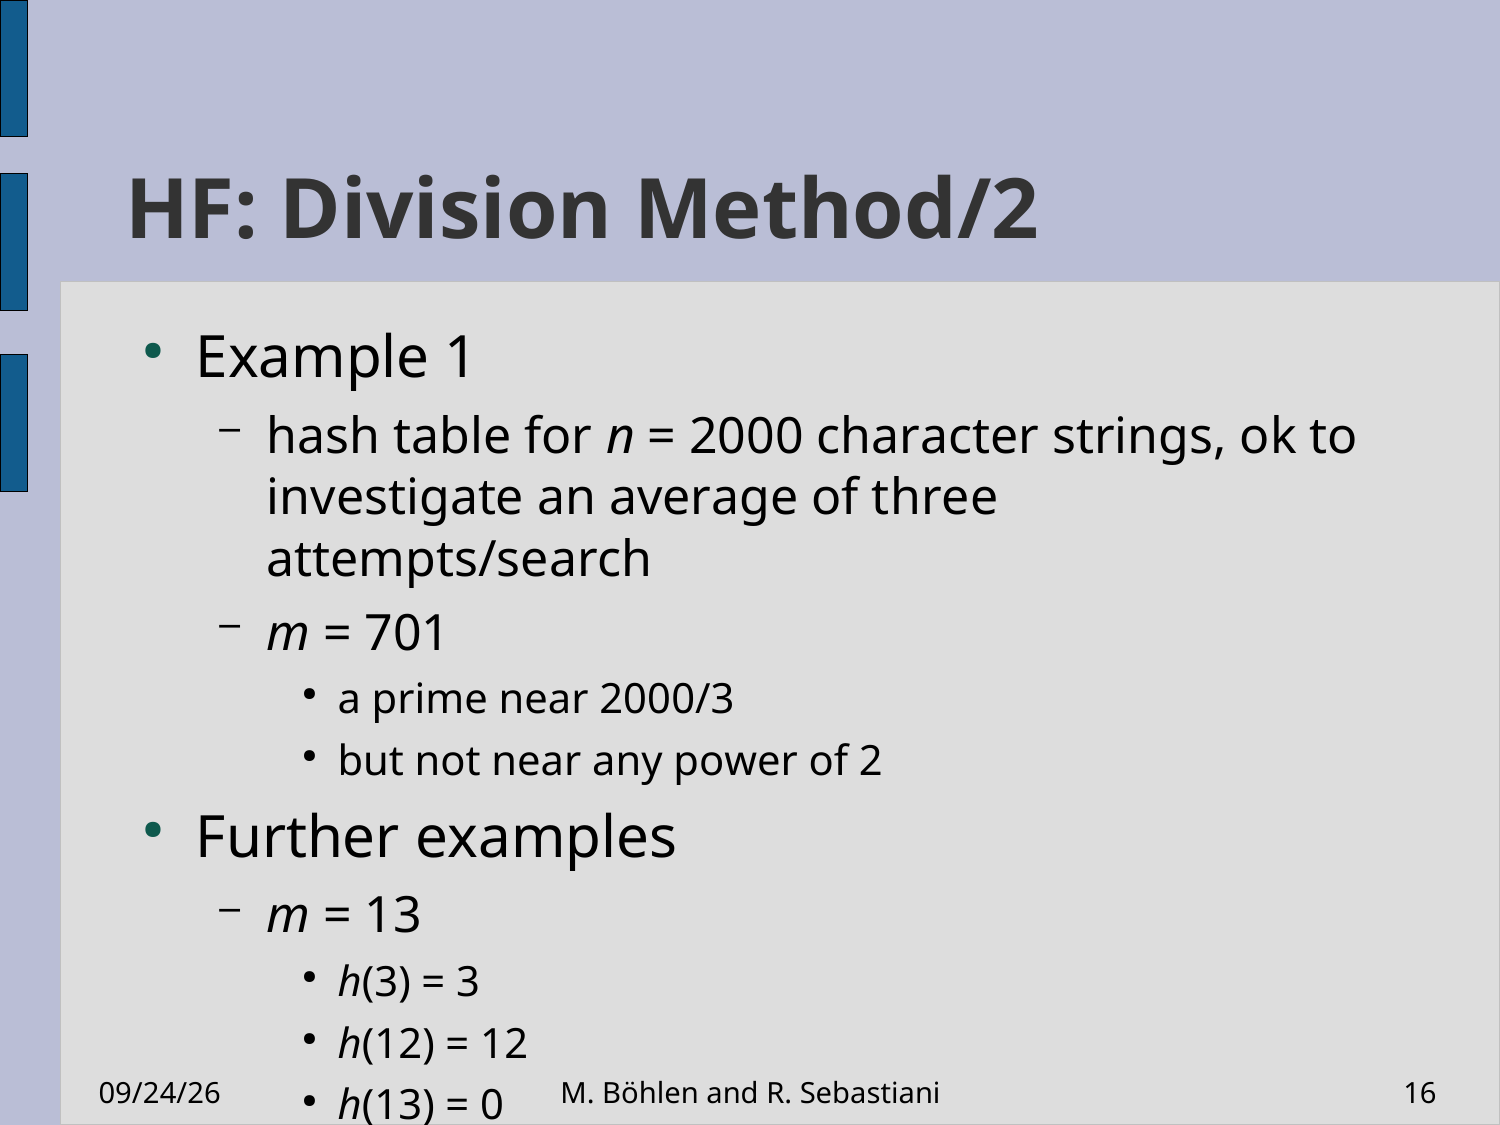

# HF: Division Method/2
Example 1
hash table for n = 2000 character strings, ok to investigate an average of three attempts/search
m = 701
a prime near 2000/3
but not near any power of 2
Further examples
m = 13
h(3) = 3
h(12) = 12
h(13) = 0
M. Böhlen and R. Sebastiani
16